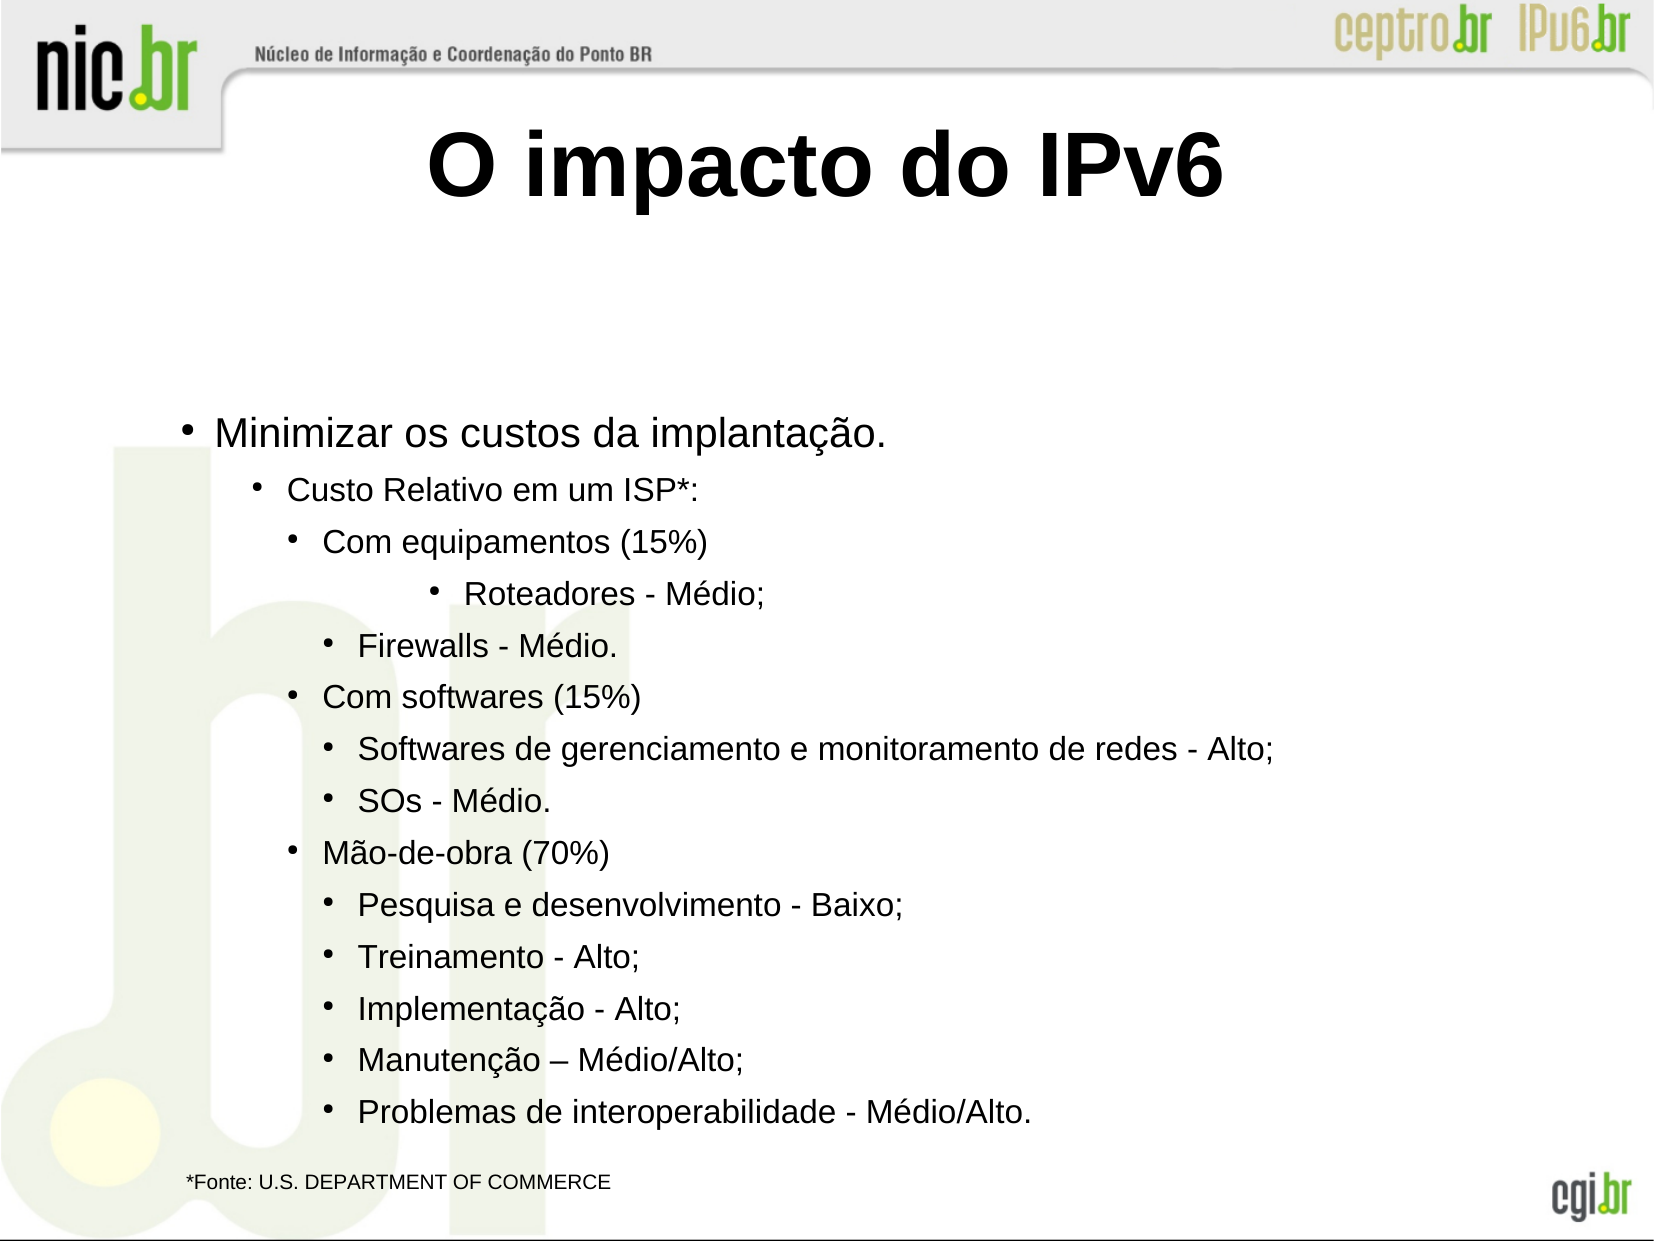

O impacto do IPv6
Minimizar os custos da implantação.
Custo Relativo em um ISP*:
Com equipamentos (15%)‏
Roteadores - Médio;
Firewalls - Médio.
Com softwares (15%)‏
Softwares de gerenciamento e monitoramento de redes - Alto;
SOs - Médio.
Mão-de-obra (70%)‏
Pesquisa e desenvolvimento - Baixo;
Treinamento - Alto;
Implementação - Alto;
Manutenção – Médio/Alto;
Problemas de interoperabilidade - Médio/Alto.
*Fonte: U.S. DEPARTMENT OF COMMERCE